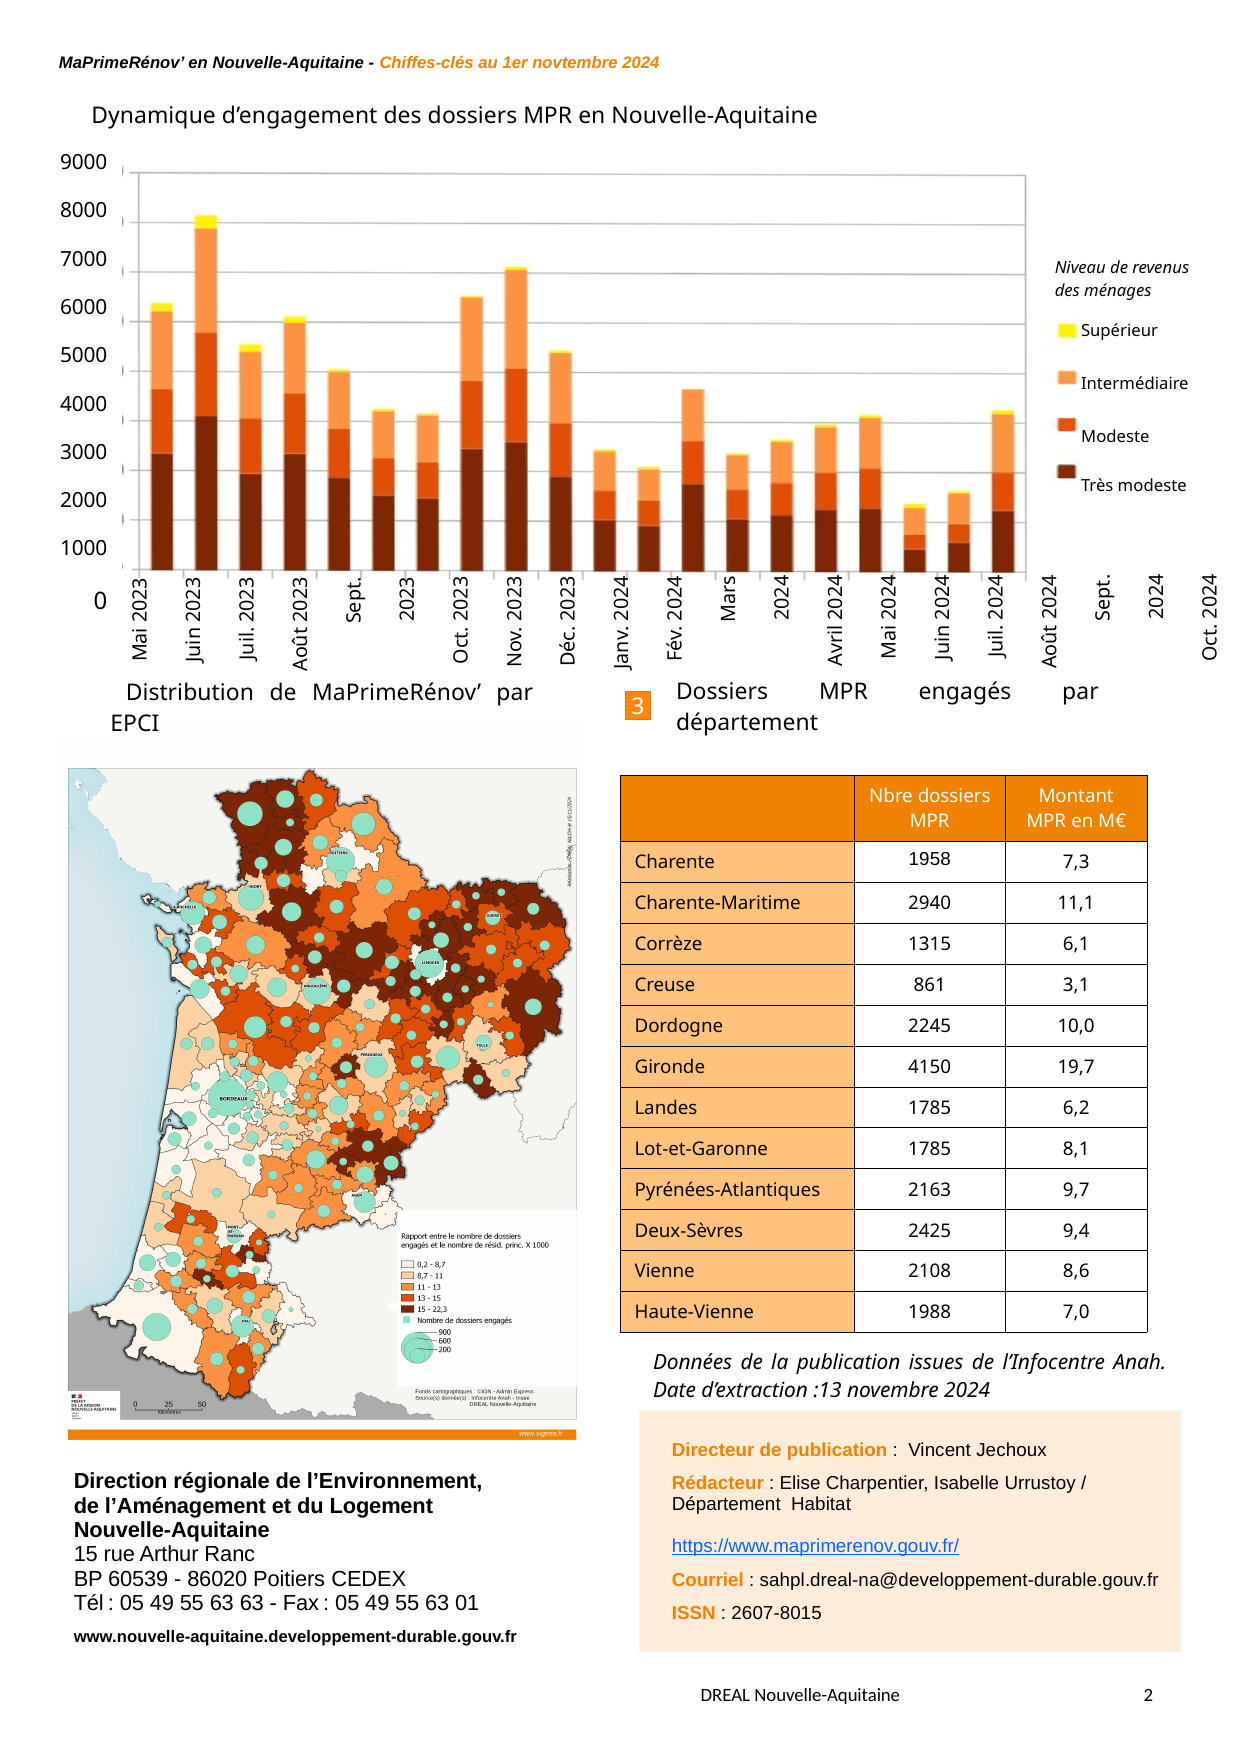

Mars 2023
Avril 2023
Mai 2023
Juin 2023
Juil. 2023
Août 2023
Sept. 2023
Oct. 2023
Nov. 2023
Déc. 2023
Janv. 2024
Fév. 2024
Mars 2024
Avril 2024
Mai 2024
Juin 2024
Juil. 2024
Août 2024
Sept. 2024
Oct. 2024
9000
8000
7000
6000
5000
4000
3000
2000
1000
0
MaPrimeRénov’ en Nouvelle-Aquitaine - Chiffes-clés au 1er novtembre 2024
Dynamique d’engagement des dossiers MPR en Nouvelle-Aquitaine
1
Niveau de revenus
des ménages
Supérieur
Intermédiaire
Modeste
Très modeste
0
Dossiers MPR engagés par département
 Distribution de MaPrimeRénov’ par EPCI
2
3
| | Nbre dossiers MPR | Montant MPR en M€ |
| --- | --- | --- |
| Charente | 1958 | 7,3 |
| Charente-Maritime | 2940 | 11,1 |
| Corrèze | 1315 | 6,1 |
| Creuse | 861 | 3,1 |
| Dordogne | 2245 | 10,0 |
| Gironde | 4150 | 19,7 |
| Landes | 1785 | 6,2 |
| Lot-et-Garonne | 1785 | 8,1 |
| Pyrénées-Atlantiques | 2163 | 9,7 |
| Deux-Sèvres | 2425 | 9,4 |
| Vienne | 2108 | 8,6 |
| Haute-Vienne | 1988 | 7,0 |
Données de la publication issues de l’Infocentre Anah. Date d’extraction :13 novembre 2024
Directeur de publication :  Vincent Jechoux
Rédacteur : Elise Charpentier, Isabelle Urrustoy / Département Habitat
https://www.maprimerenov.gouv.fr/
Courriel : sahpl.dreal-na@developpement-durable.gouv.fr
ISSN : 2607-8015
Direction régionale de l’Environnement,
de l’Aménagement et du Logement
Nouvelle-Aquitaine
15 rue Arthur Ranc
BP 60539 - 86020 Poitiers CEDEX
Tél : 05 49 55 63 63 - Fax : 05 49 55 63 01
www.nouvelle-aquitaine.developpement-durable.gouv.fr
DREAL Nouvelle-Aquitaine